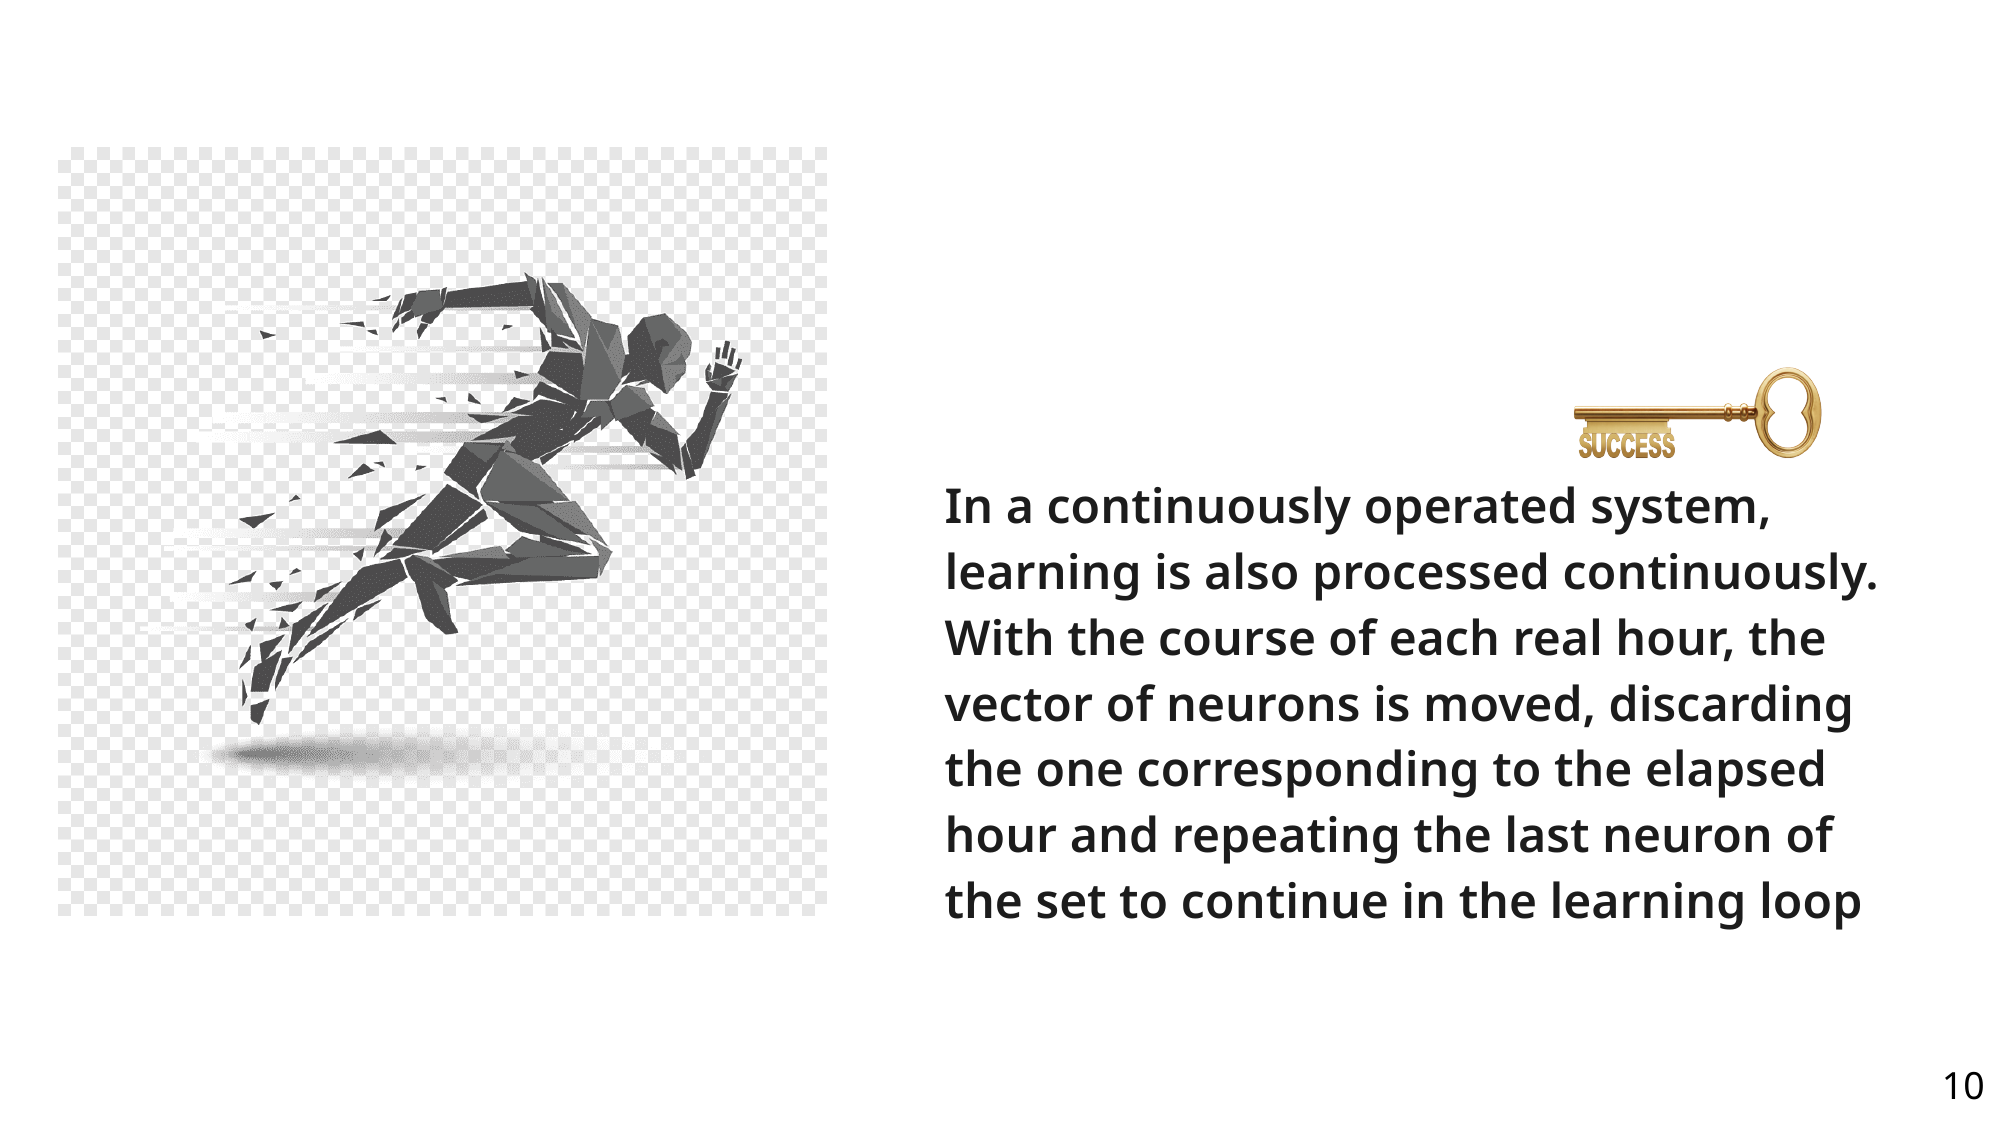

# In a continuously operated system, learning is also processed continuously. With the course of each real hour, the vector of neurons is moved, discarding the one corresponding to the elapsed hour and repeating the last neuron of the set to continue in the learning loop